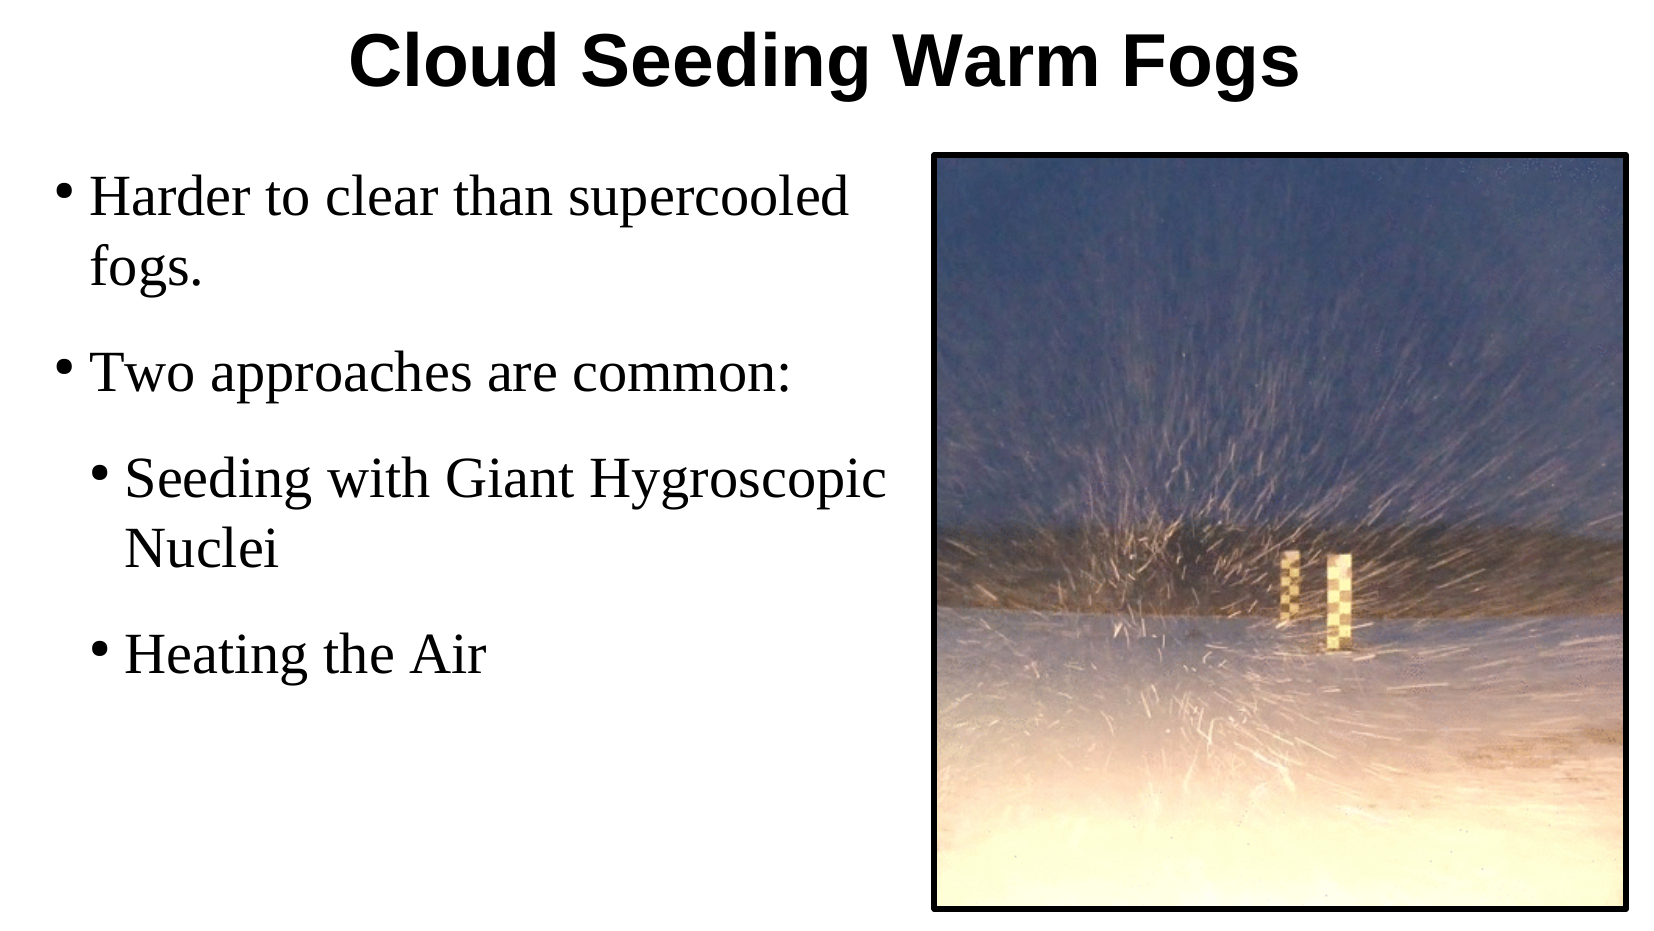

# Cloud Seeding Warm Fogs
Harder to clear than supercooled fogs.
Two approaches are common:
Seeding with Giant Hygroscopic Nuclei
Heating the Air